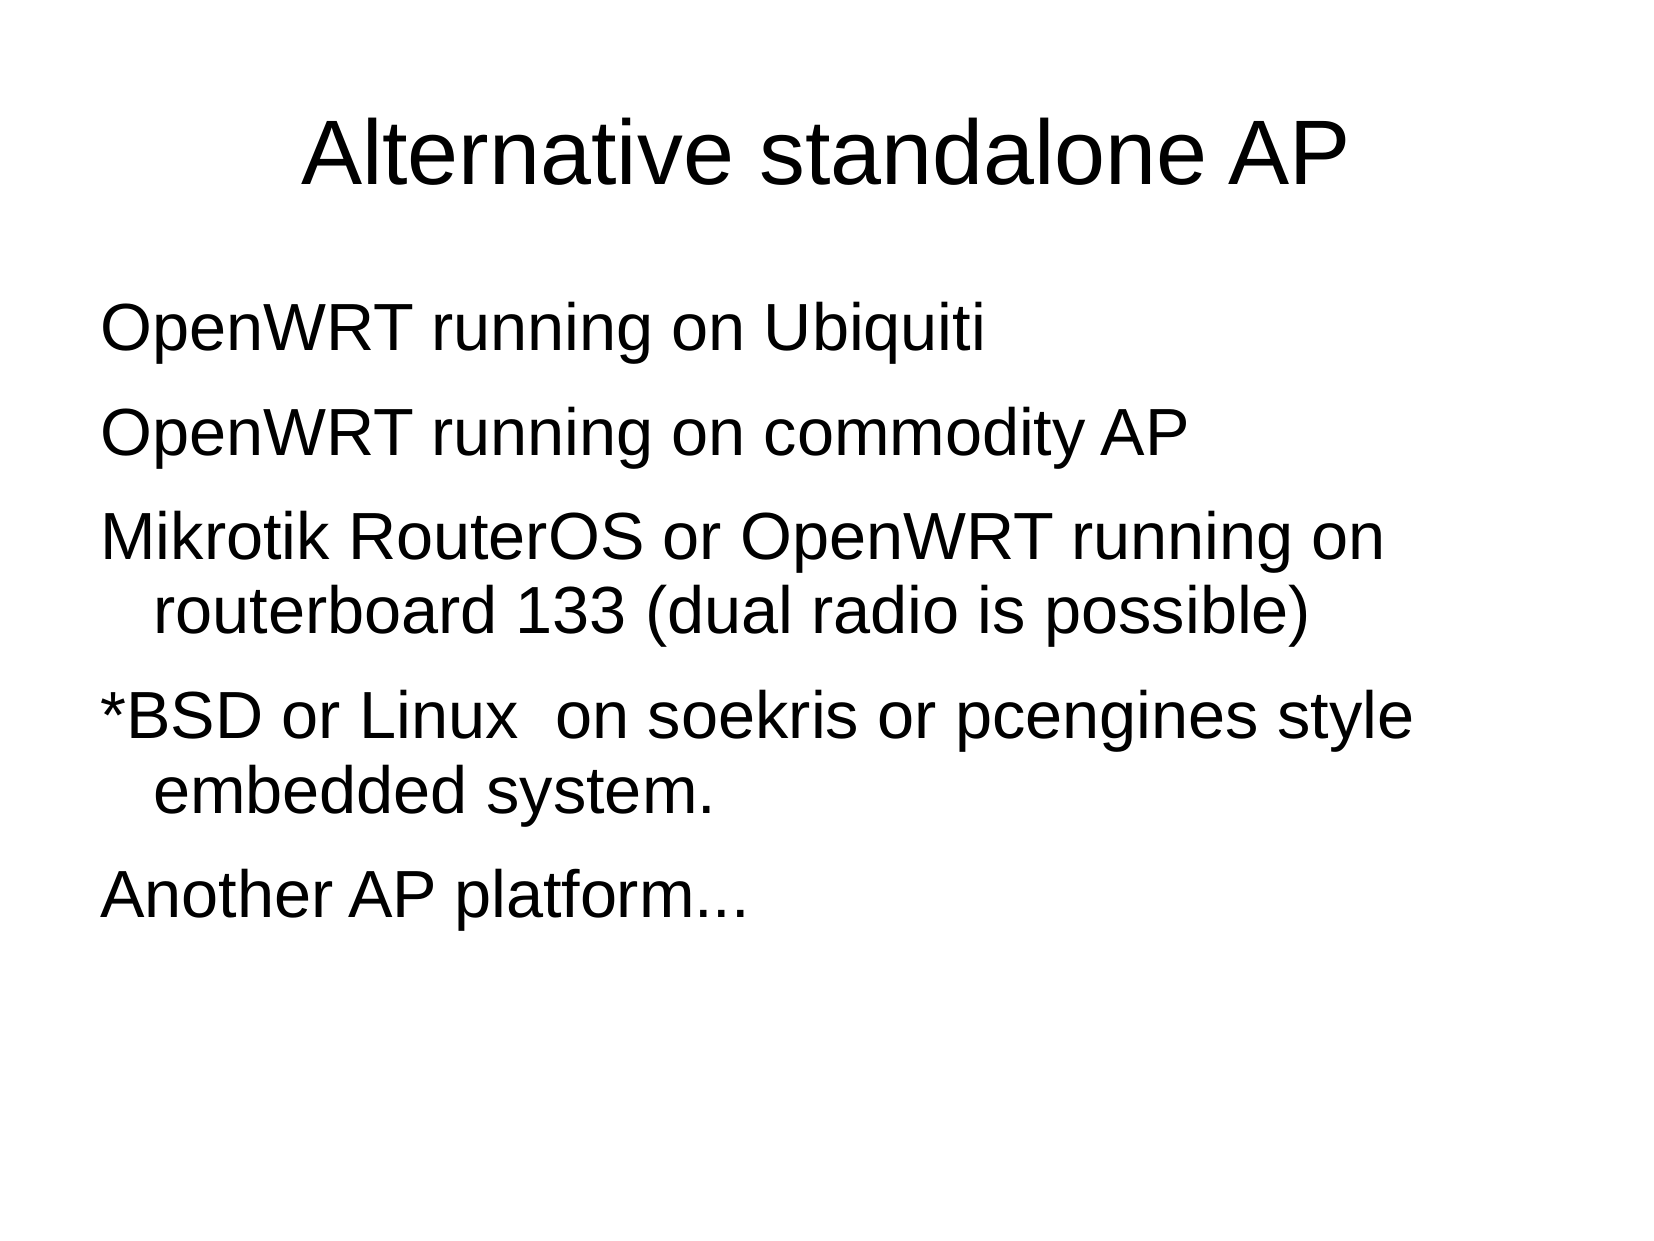

# Alternative standalone AP
OpenWRT running on Ubiquiti
OpenWRT running on commodity AP
Mikrotik RouterOS or OpenWRT running on routerboard 133 (dual radio is possible)
*BSD or Linux on soekris or pcengines style embedded system.
Another AP platform...